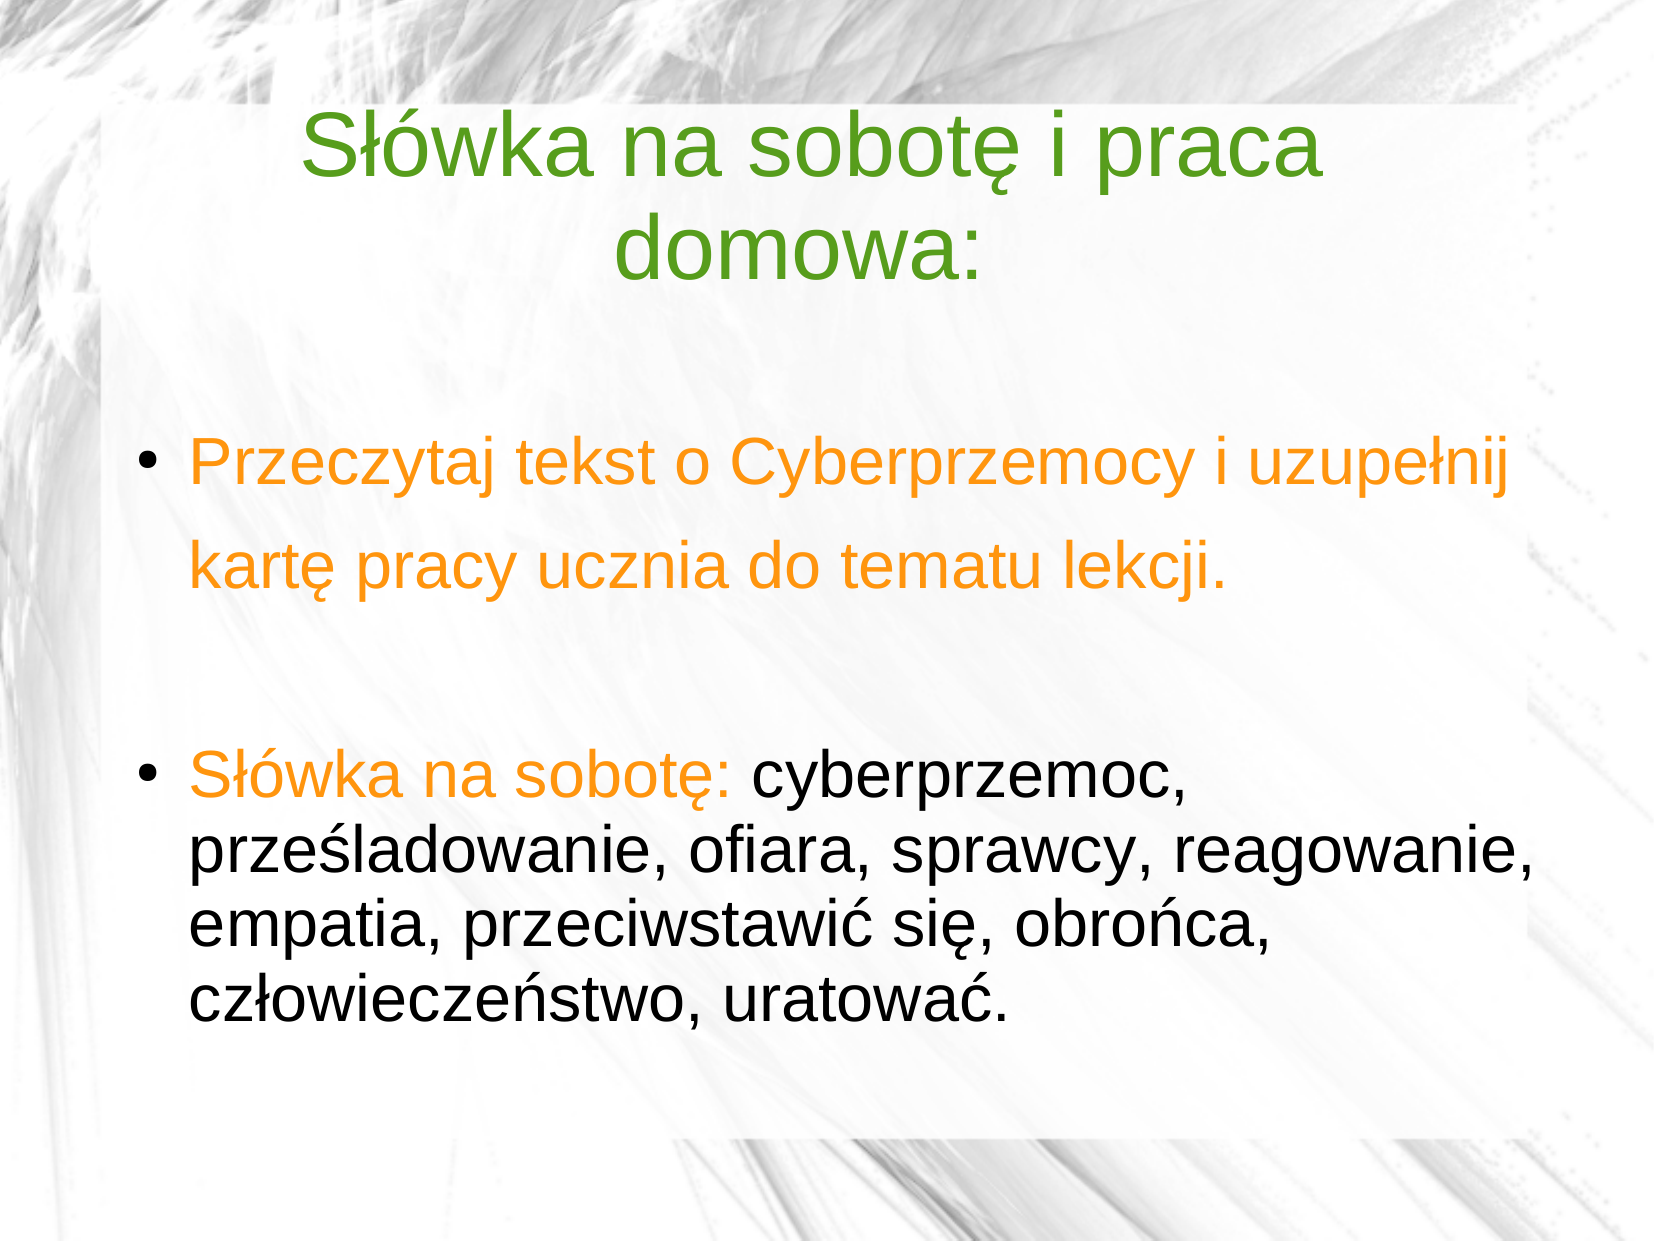

# Słówka na sobotę i praca domowa:
Przeczytaj tekst o Cyberprzemocy i uzupełnij
kartę pracy ucznia do tematu lekcji.
Słówka na sobotę: cyberprzemoc, prześladowanie, ofiara, sprawcy, reagowanie, empatia, przeciwstawić się, obrońca, człowieczeństwo, uratować.